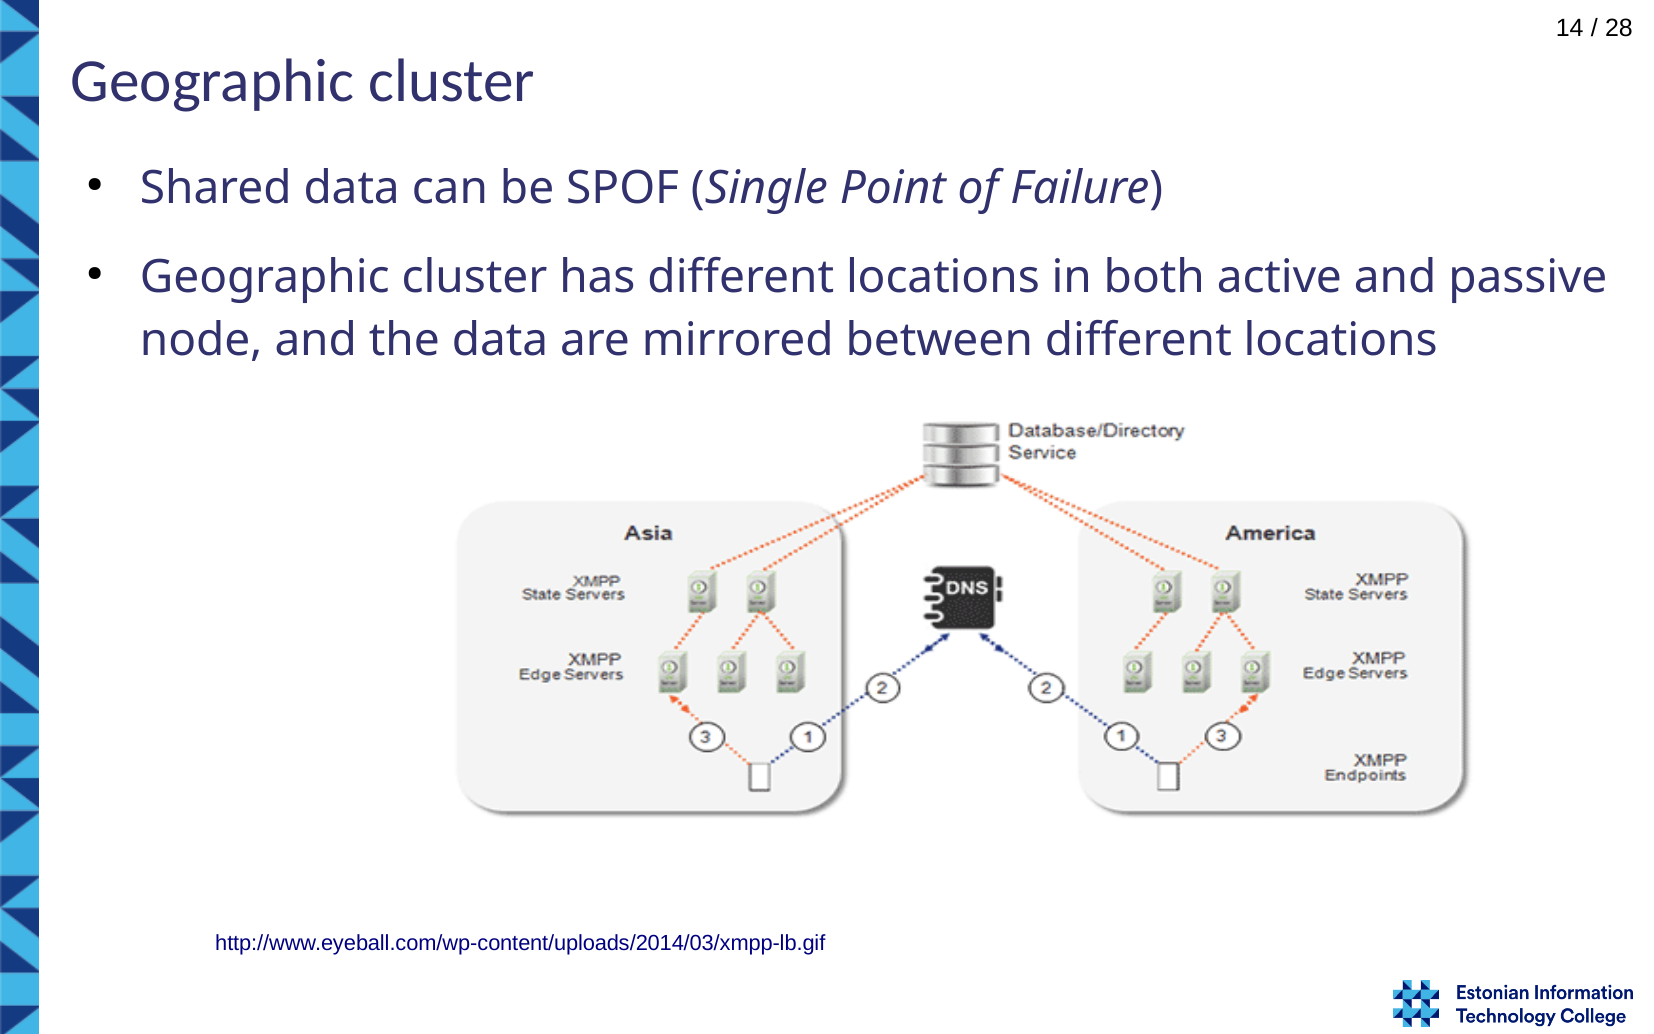

# Geographic cluster
Shared data can be SPOF (Single Point of Failure)
Geographic cluster has different locations in both active and passive node, and the data are mirrored between different locations
http://www.eyeball.com/wp-content/uploads/2014/03/xmpp-lb.gif